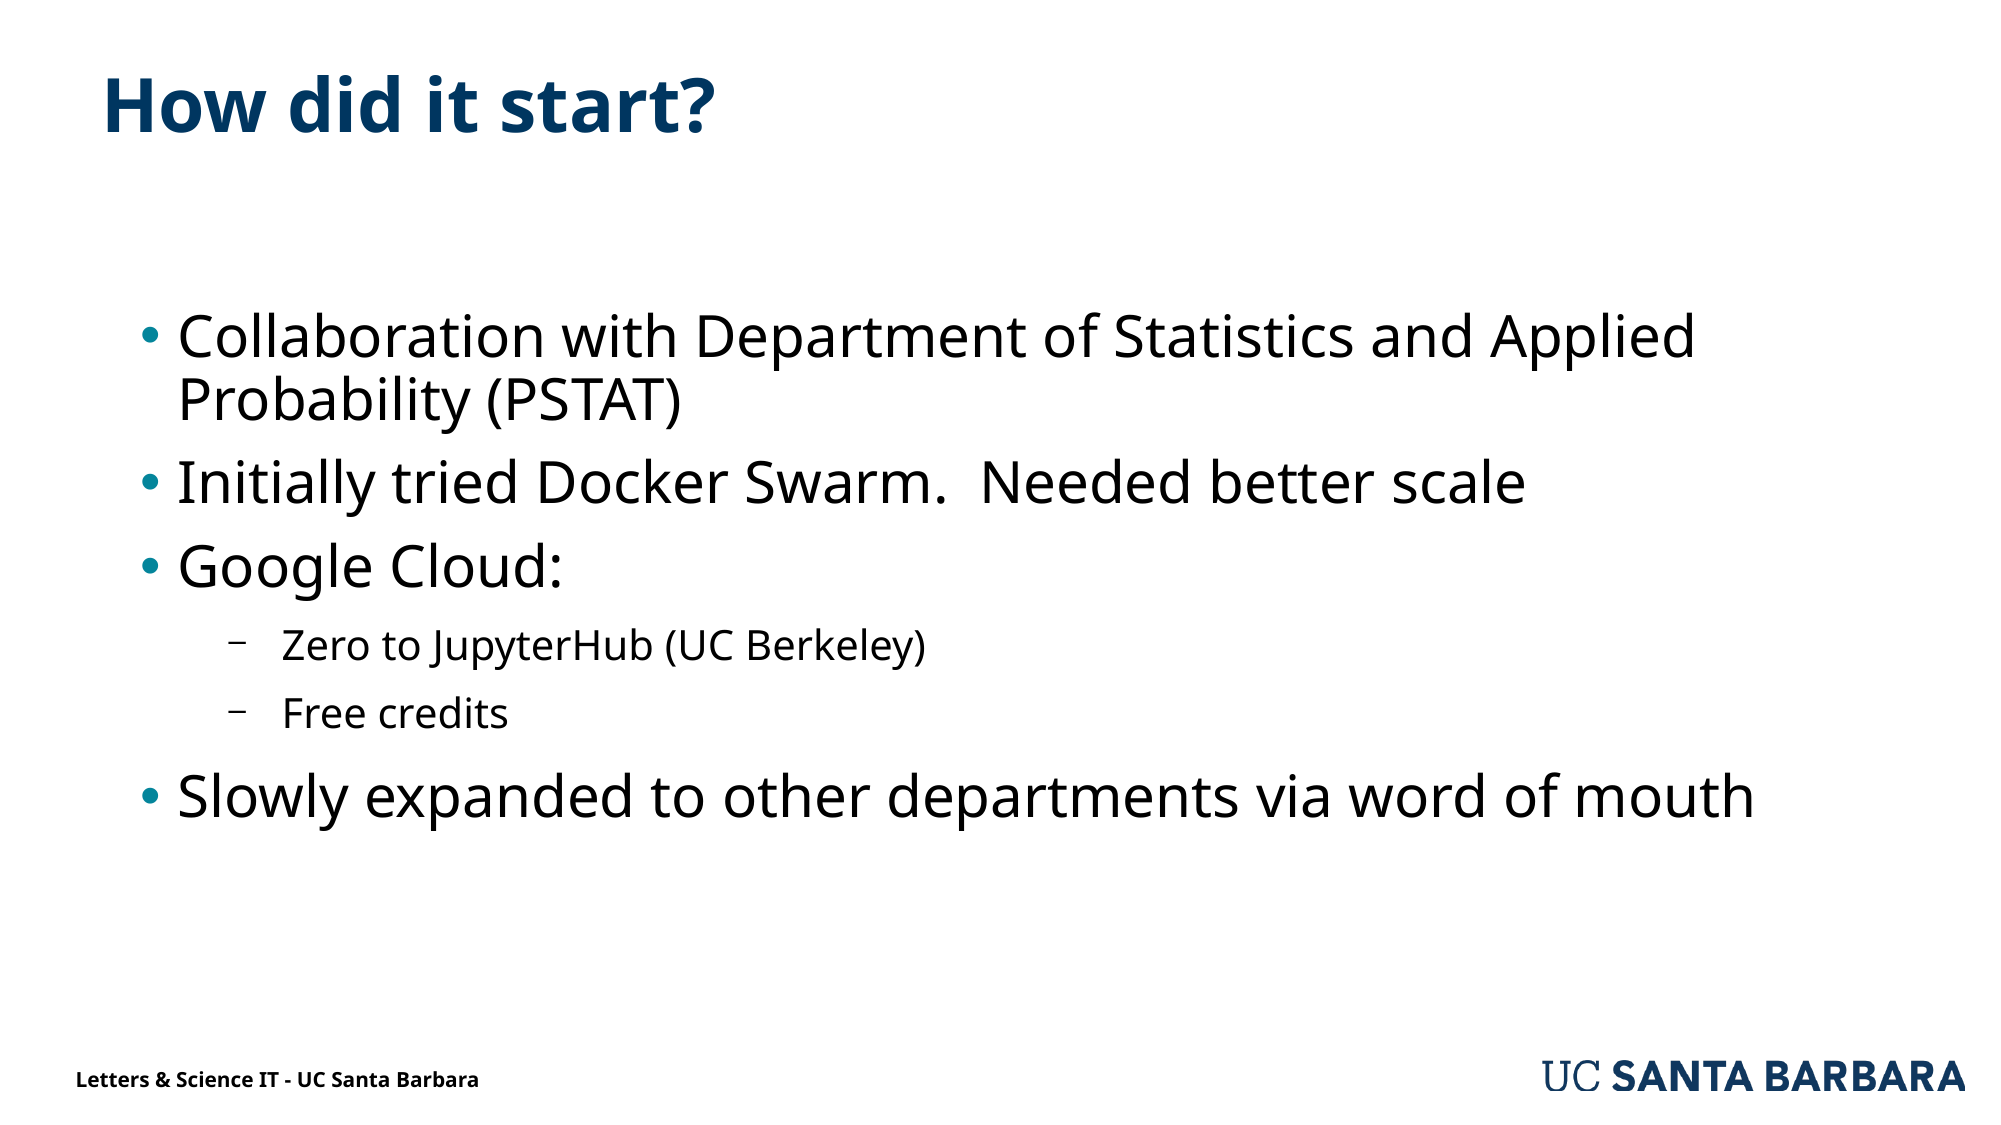

# How did it start?
Collaboration with Department of Statistics and Applied Probability (PSTAT)
Initially tried Docker Swarm. Needed better scale
Google Cloud:
Zero to JupyterHub (UC Berkeley)
Free credits
Slowly expanded to other departments via word of mouth